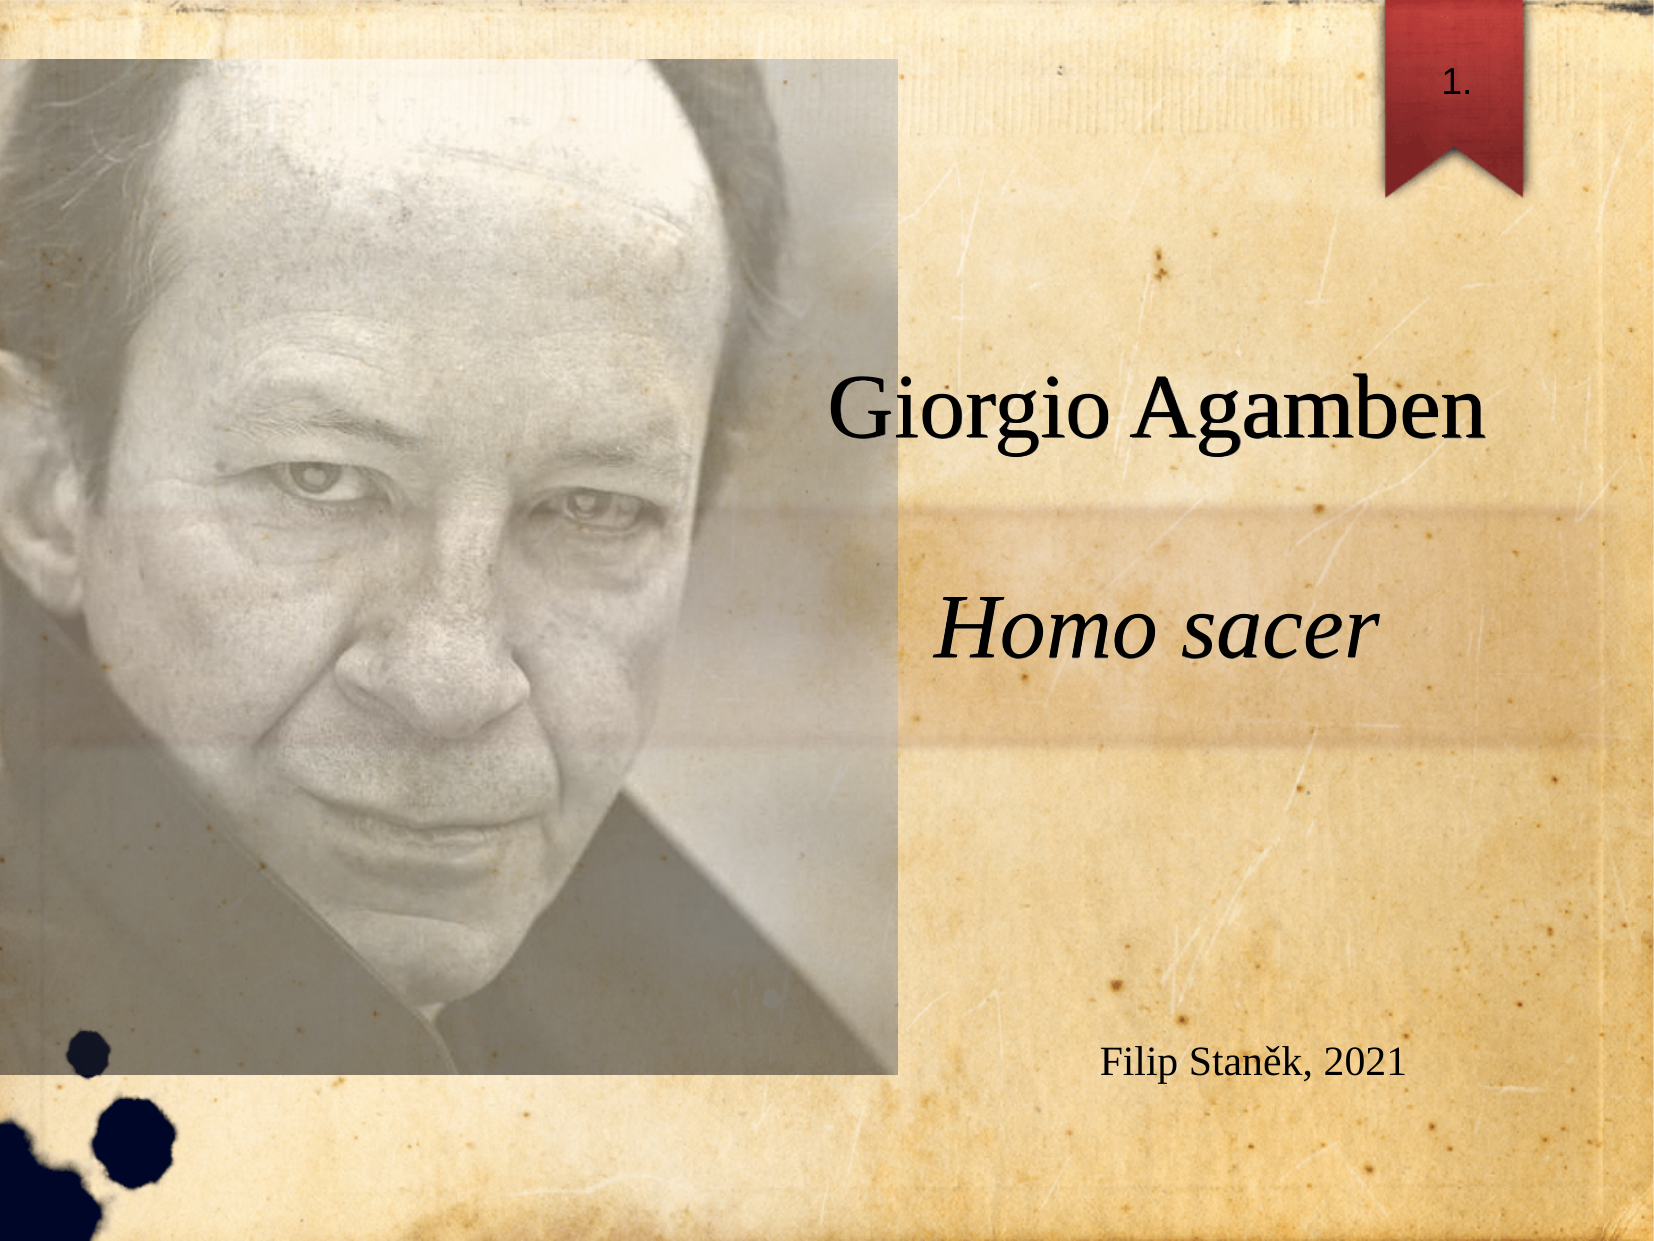

1.
# Giorgio Agamben Homo sacer
Filip Staněk, 2021